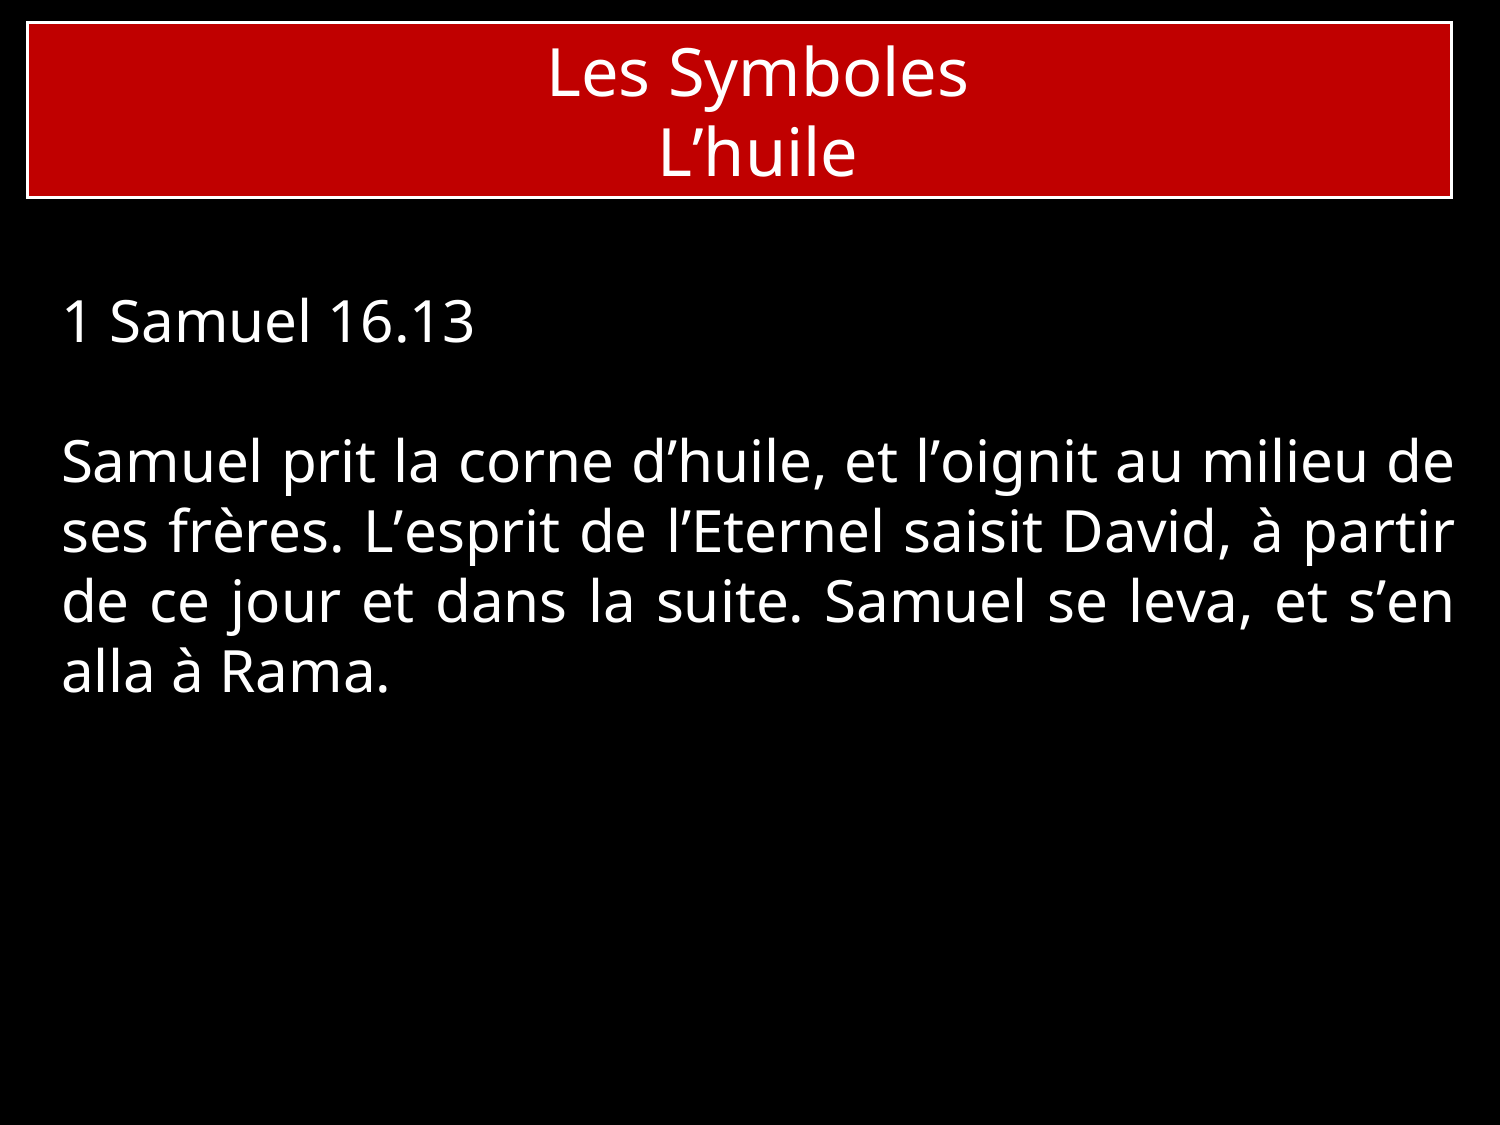

Les Symboles
L’huile
1 Samuel 16.13
Samuel prit la corne d’huile, et l’oignit au milieu de ses frères. L’esprit de l’Eternel saisit David, à partir de ce jour et dans la suite. Samuel se leva, et s’en alla à Rama.